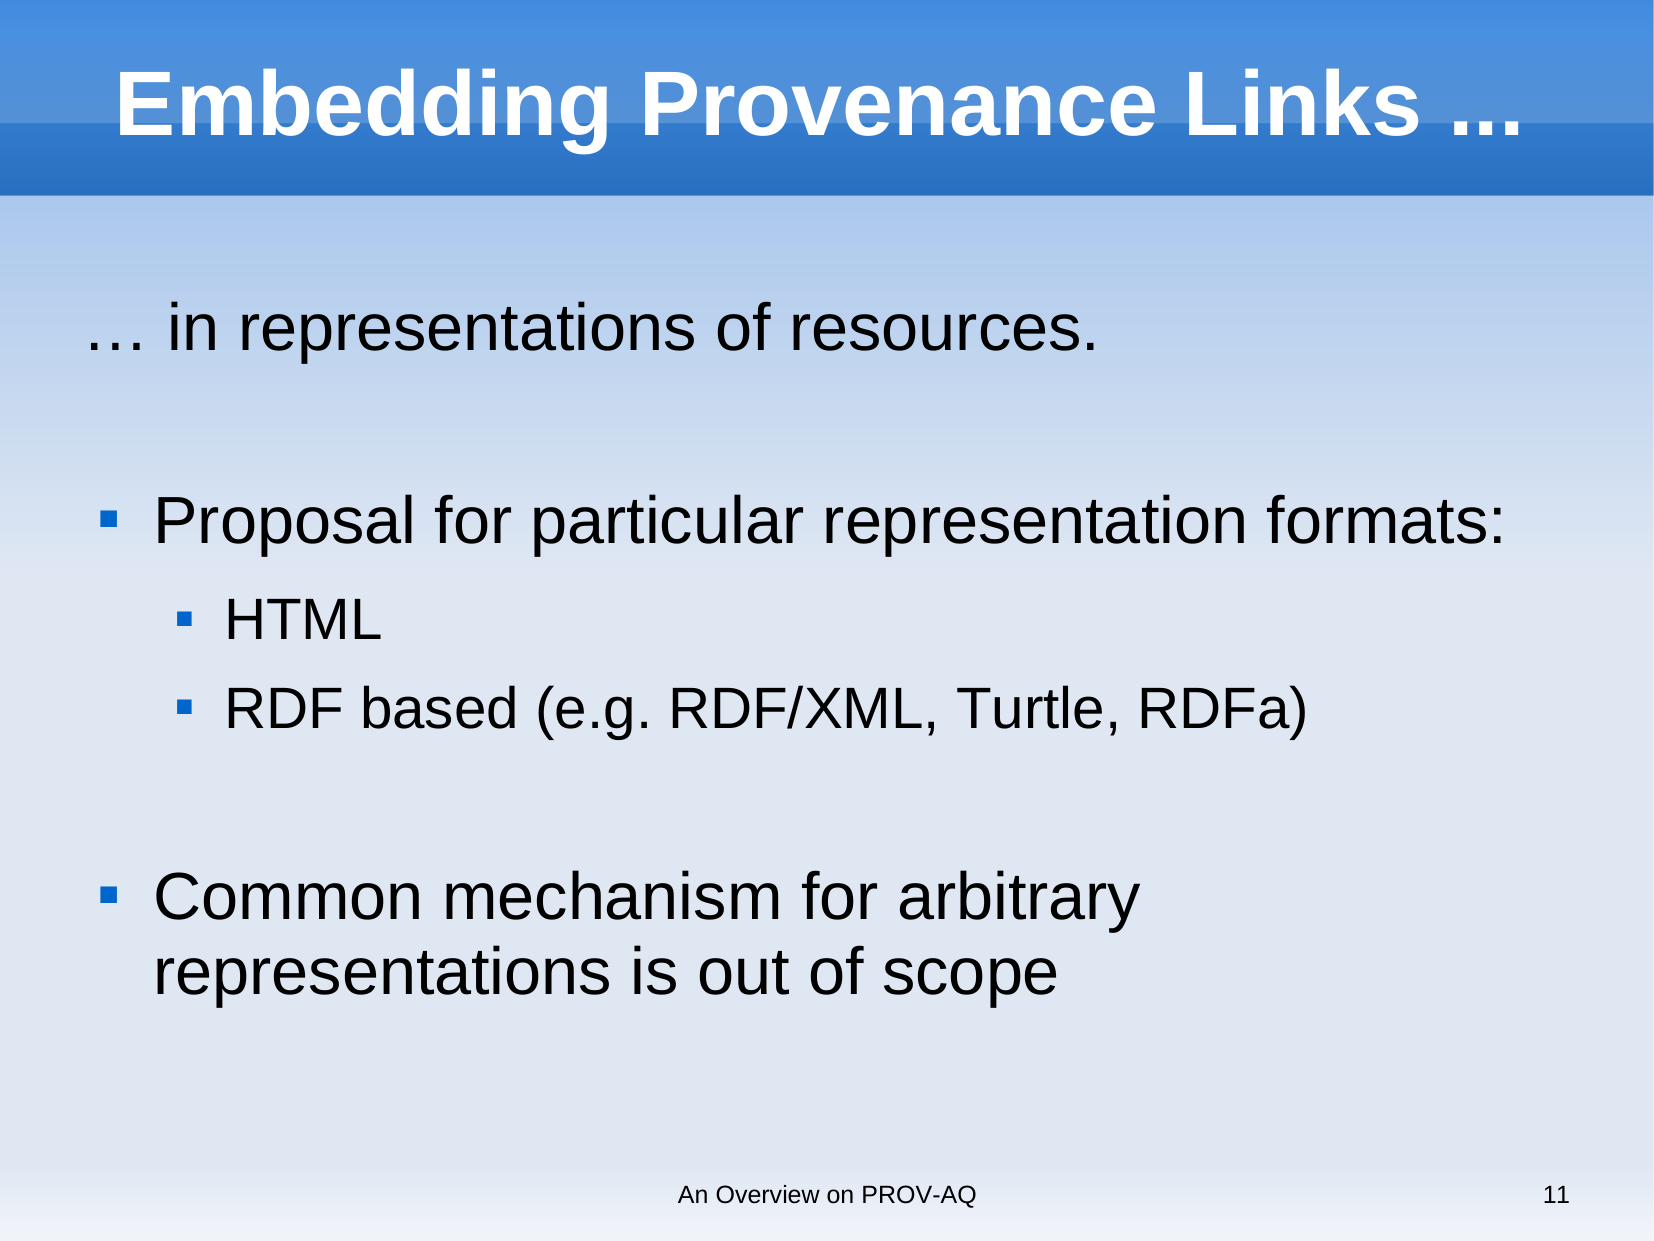

# Embedding Provenance Links ...
… in representations of resources.
Proposal for particular representation formats:
HTML
RDF based (e.g. RDF/XML, Turtle, RDFa)
Common mechanism for arbitrary representations is out of scope
An Overview on PROV-AQ
11